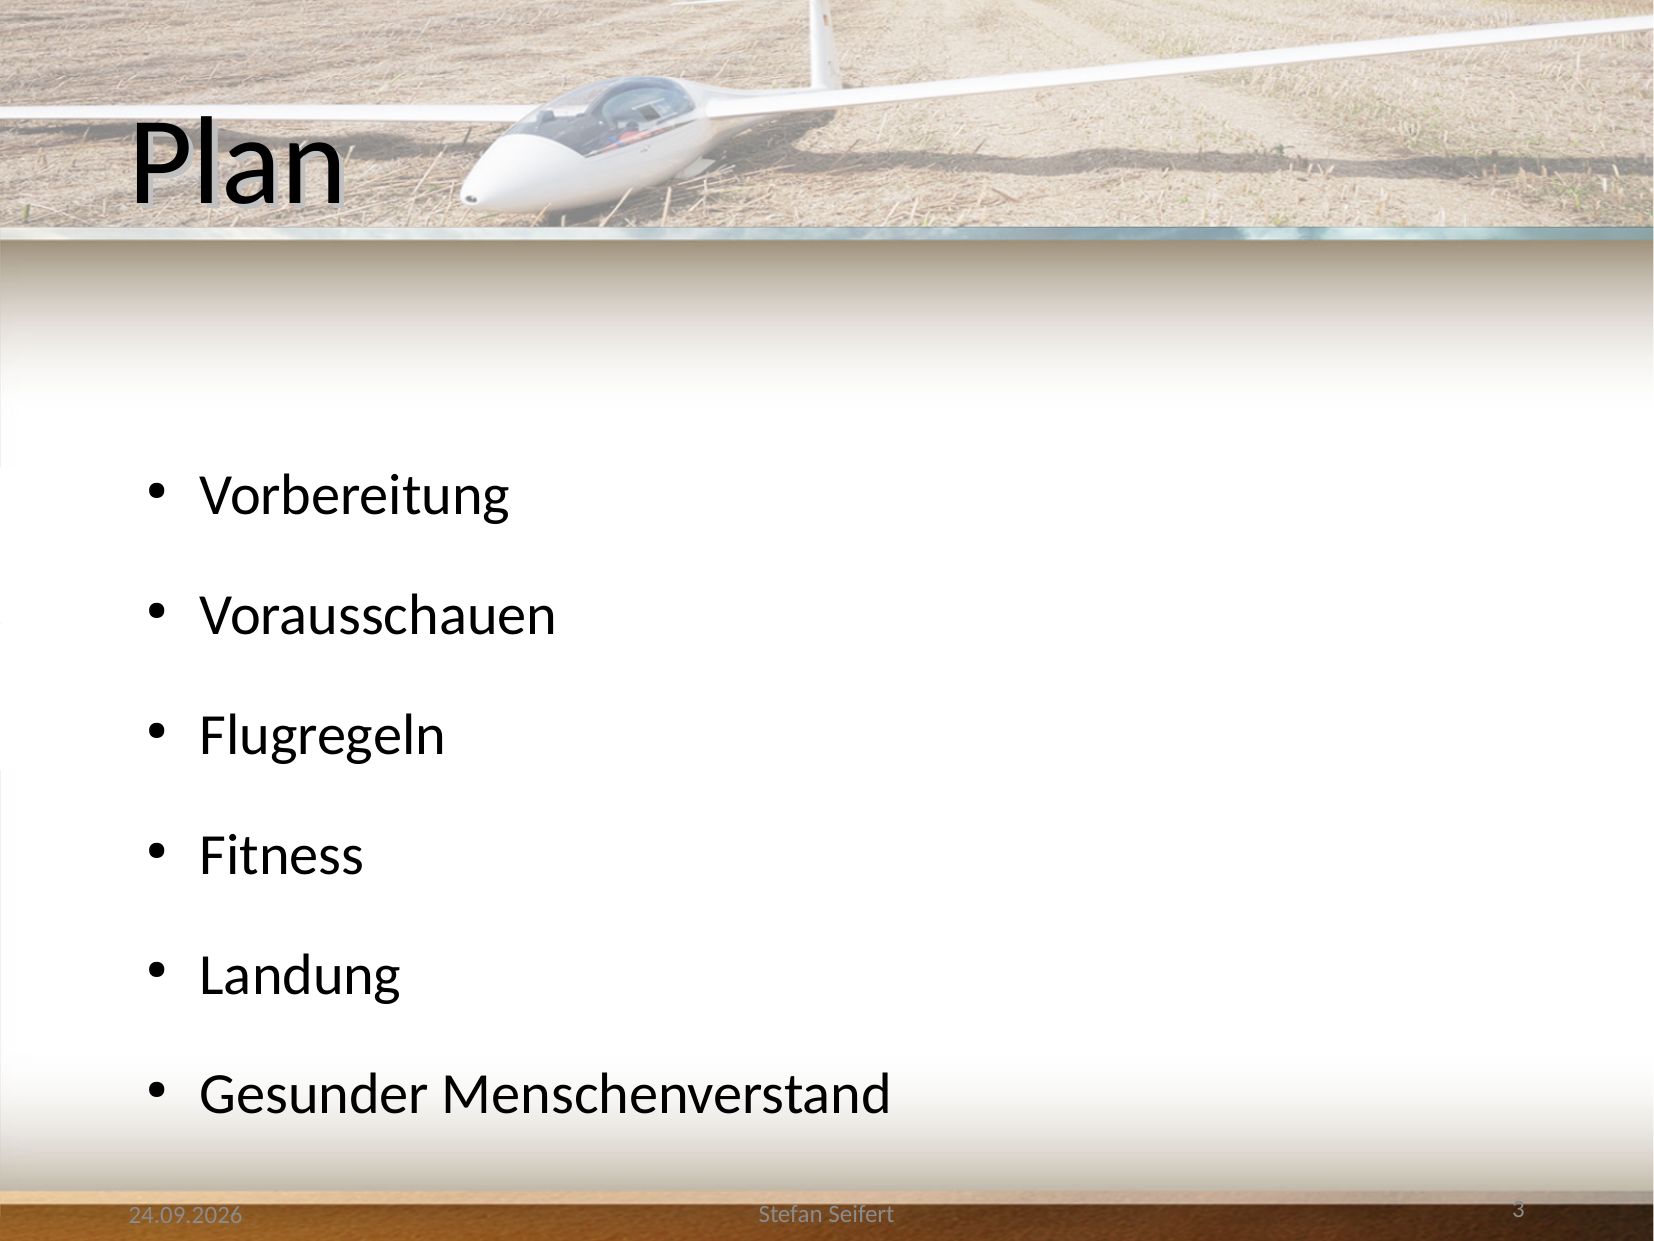

# Plan
Vorbereitung
Vorausschauen
Flugregeln
Fitness
Landung
Gesunder Menschenverstand
Stefan Seifert